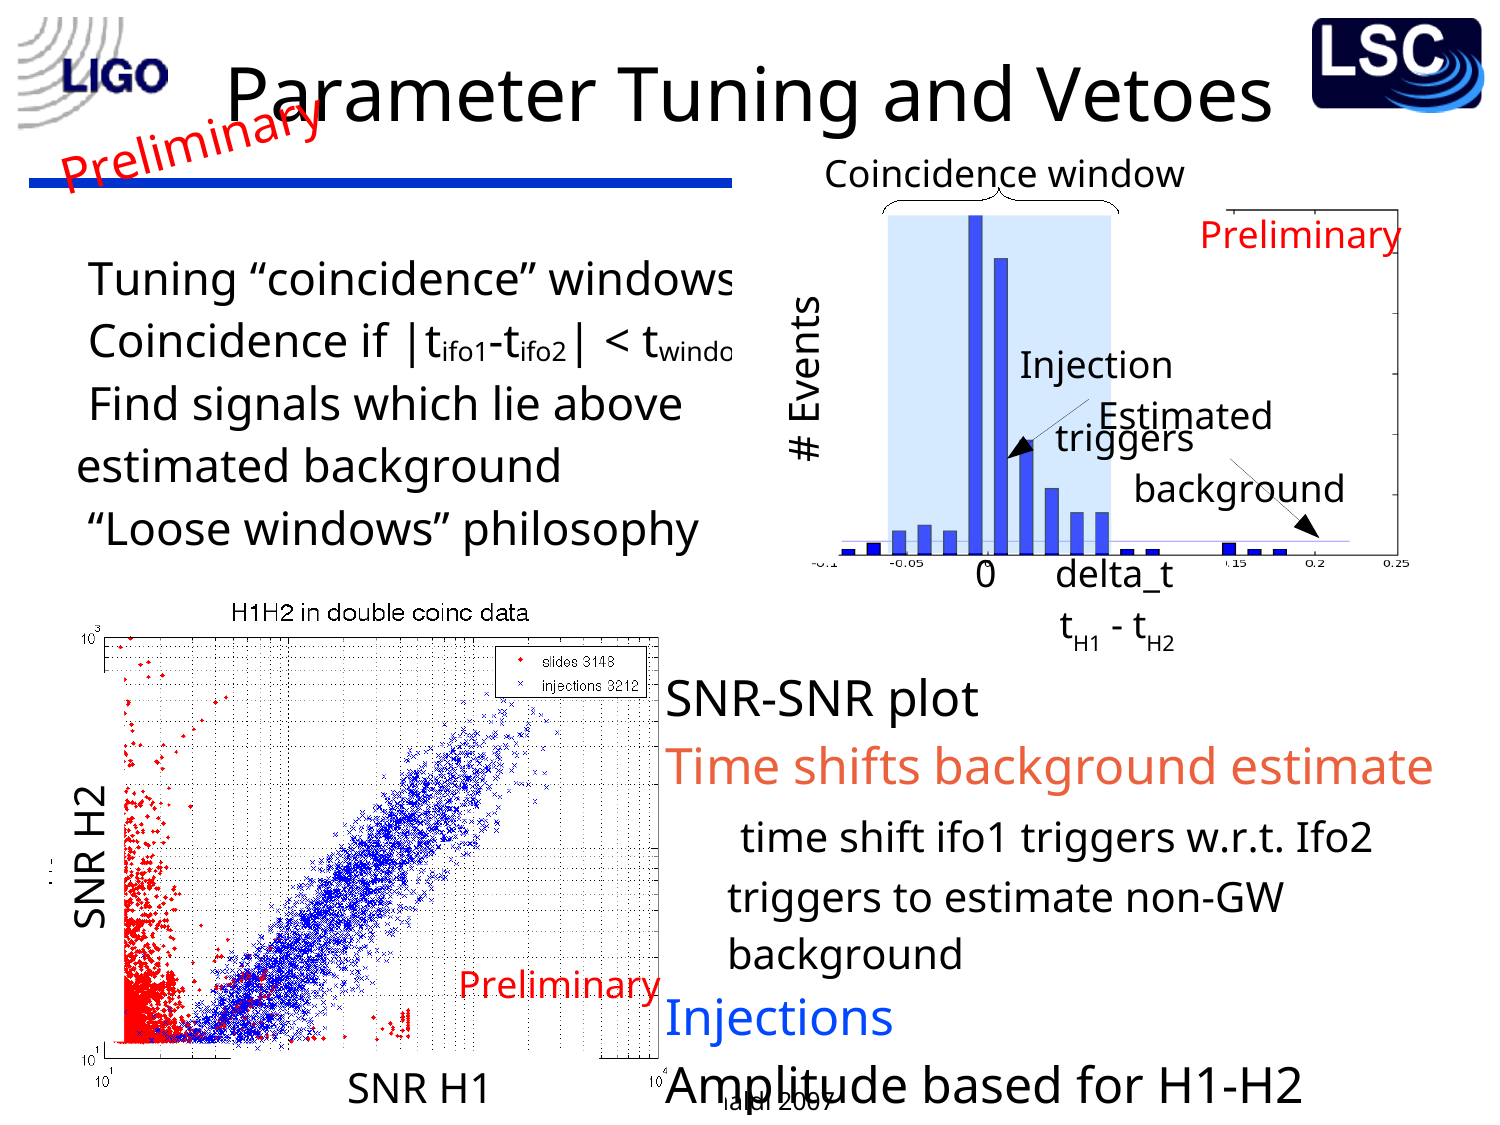

# Parameter Tuning and Vetoes
Preliminary
Coincidence window
Preliminary
 Tuning “coincidence” windows
 Coincidence if |tifo1-tifo2| < twindow
 Find signals which lie above estimated background
 “Loose windows” philosophy
Injection triggers
# Events
Estimated background
 0 delta_t
tH1 - tH2
 SNR-SNR plot
 Time shifts background estimate
 time shift ifo1 triggers w.r.t. Ifo2 triggers to estimate non-GW background
 Injections
 Amplitude based for H1-H2 triggers
SNR H2
Preliminary
 SNR H1
Amaldi 2007